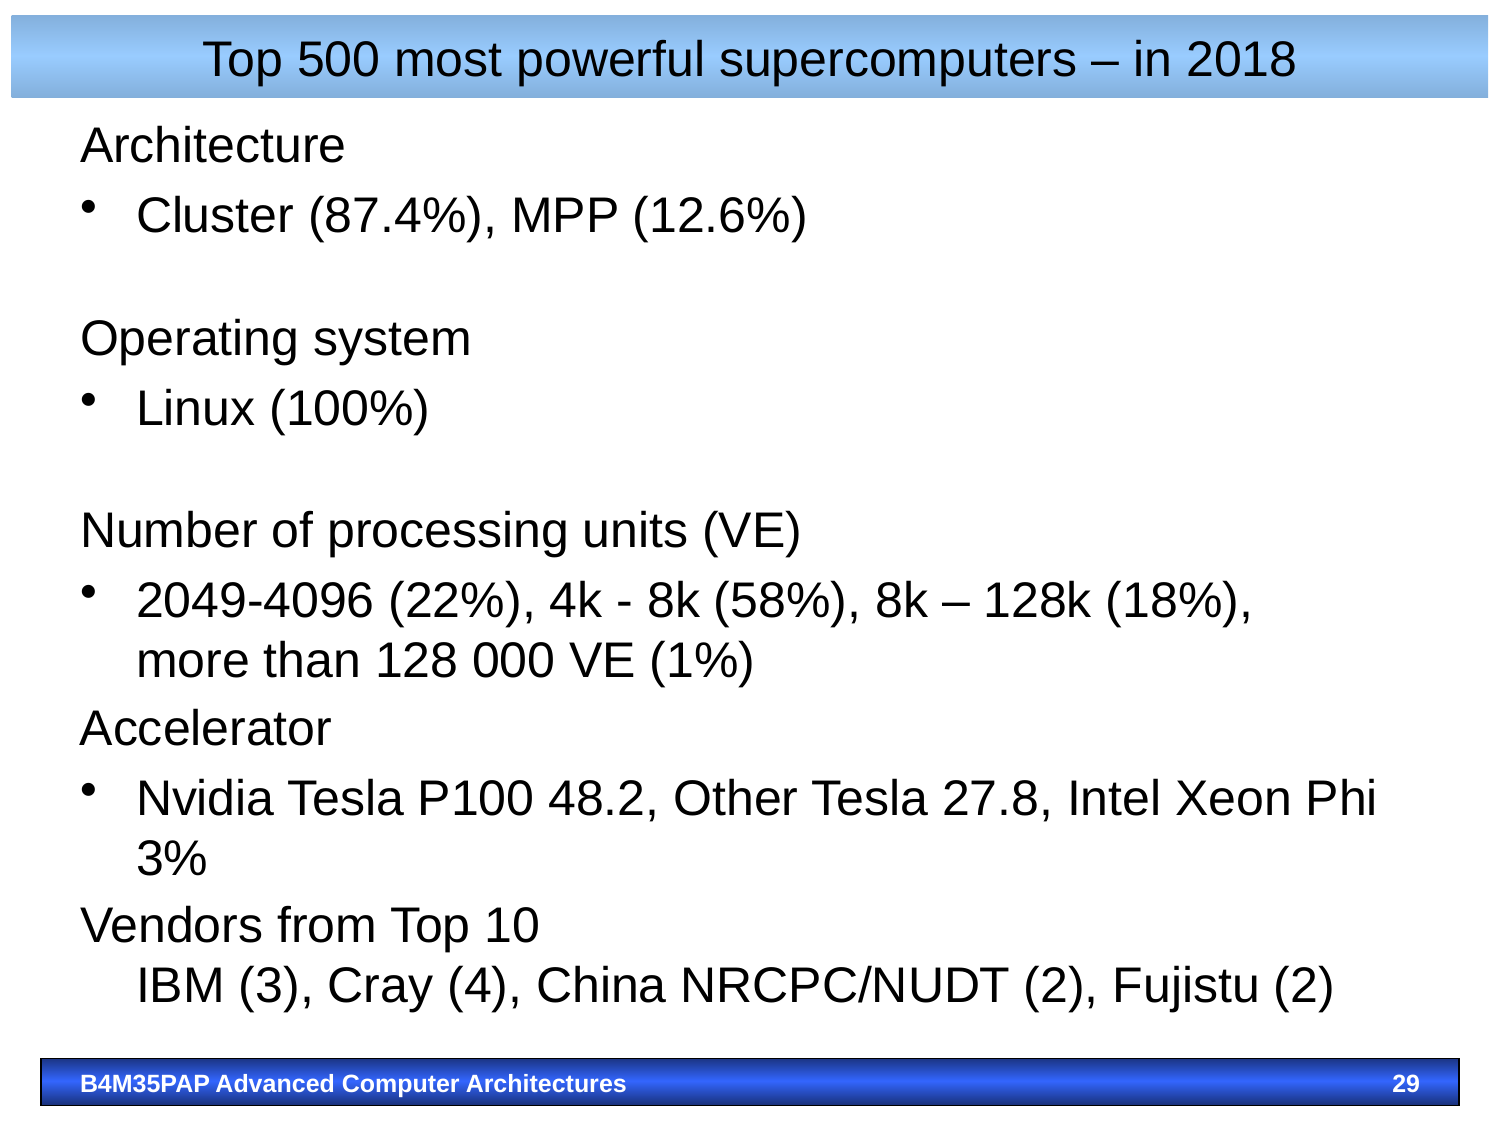

# Top 500 most powerful supercomputers – in 2018
Architecture
Cluster (87.4%), MPP (12.6%)
Operating system
Linux (100%)
Number of processing units (VE)
2049-4096 (22%), 4k - 8k (58%), 8k – 128k (18%),
more than 128 000 VE (1%)
Accelerator
Nvidia Tesla P100 48.2, Other Tesla 27.8, Intel Xeon Phi 3%
Vendors from Top 10
IBM (3), Cray (4), China NRCPC/NUDT (2), Fujistu (2)